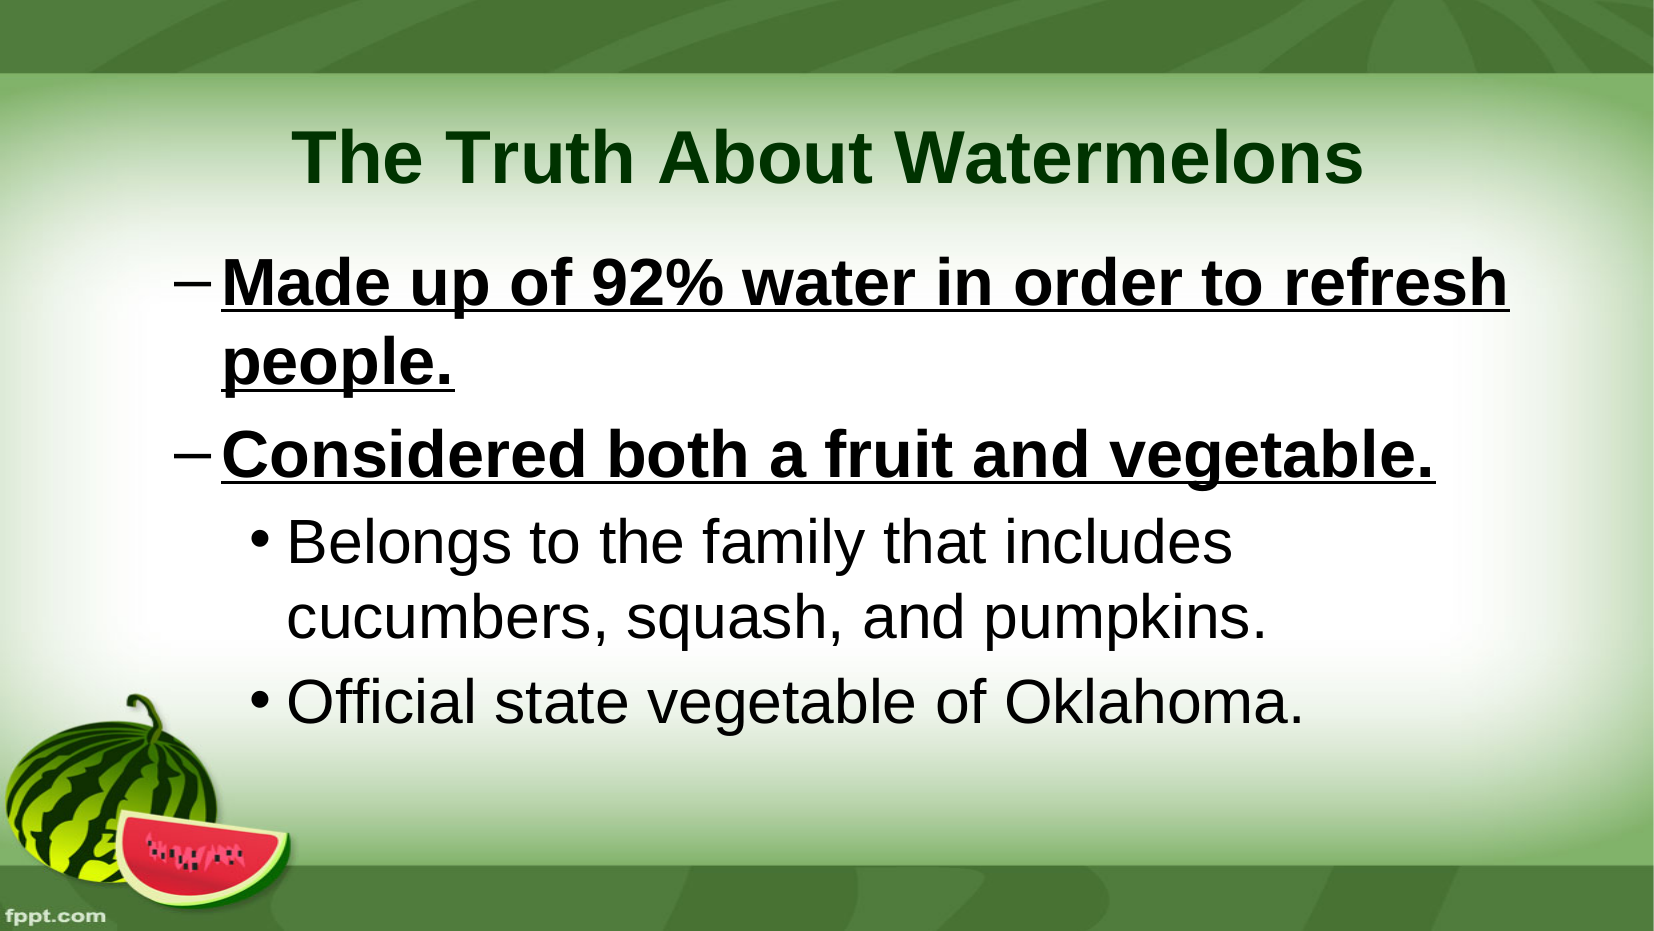

# The Truth About Watermelons
Made up of 92% water in order to refresh people.
Considered both a fruit and vegetable.
Belongs to the family that includes cucumbers, squash, and pumpkins.
Official state vegetable of Oklahoma.